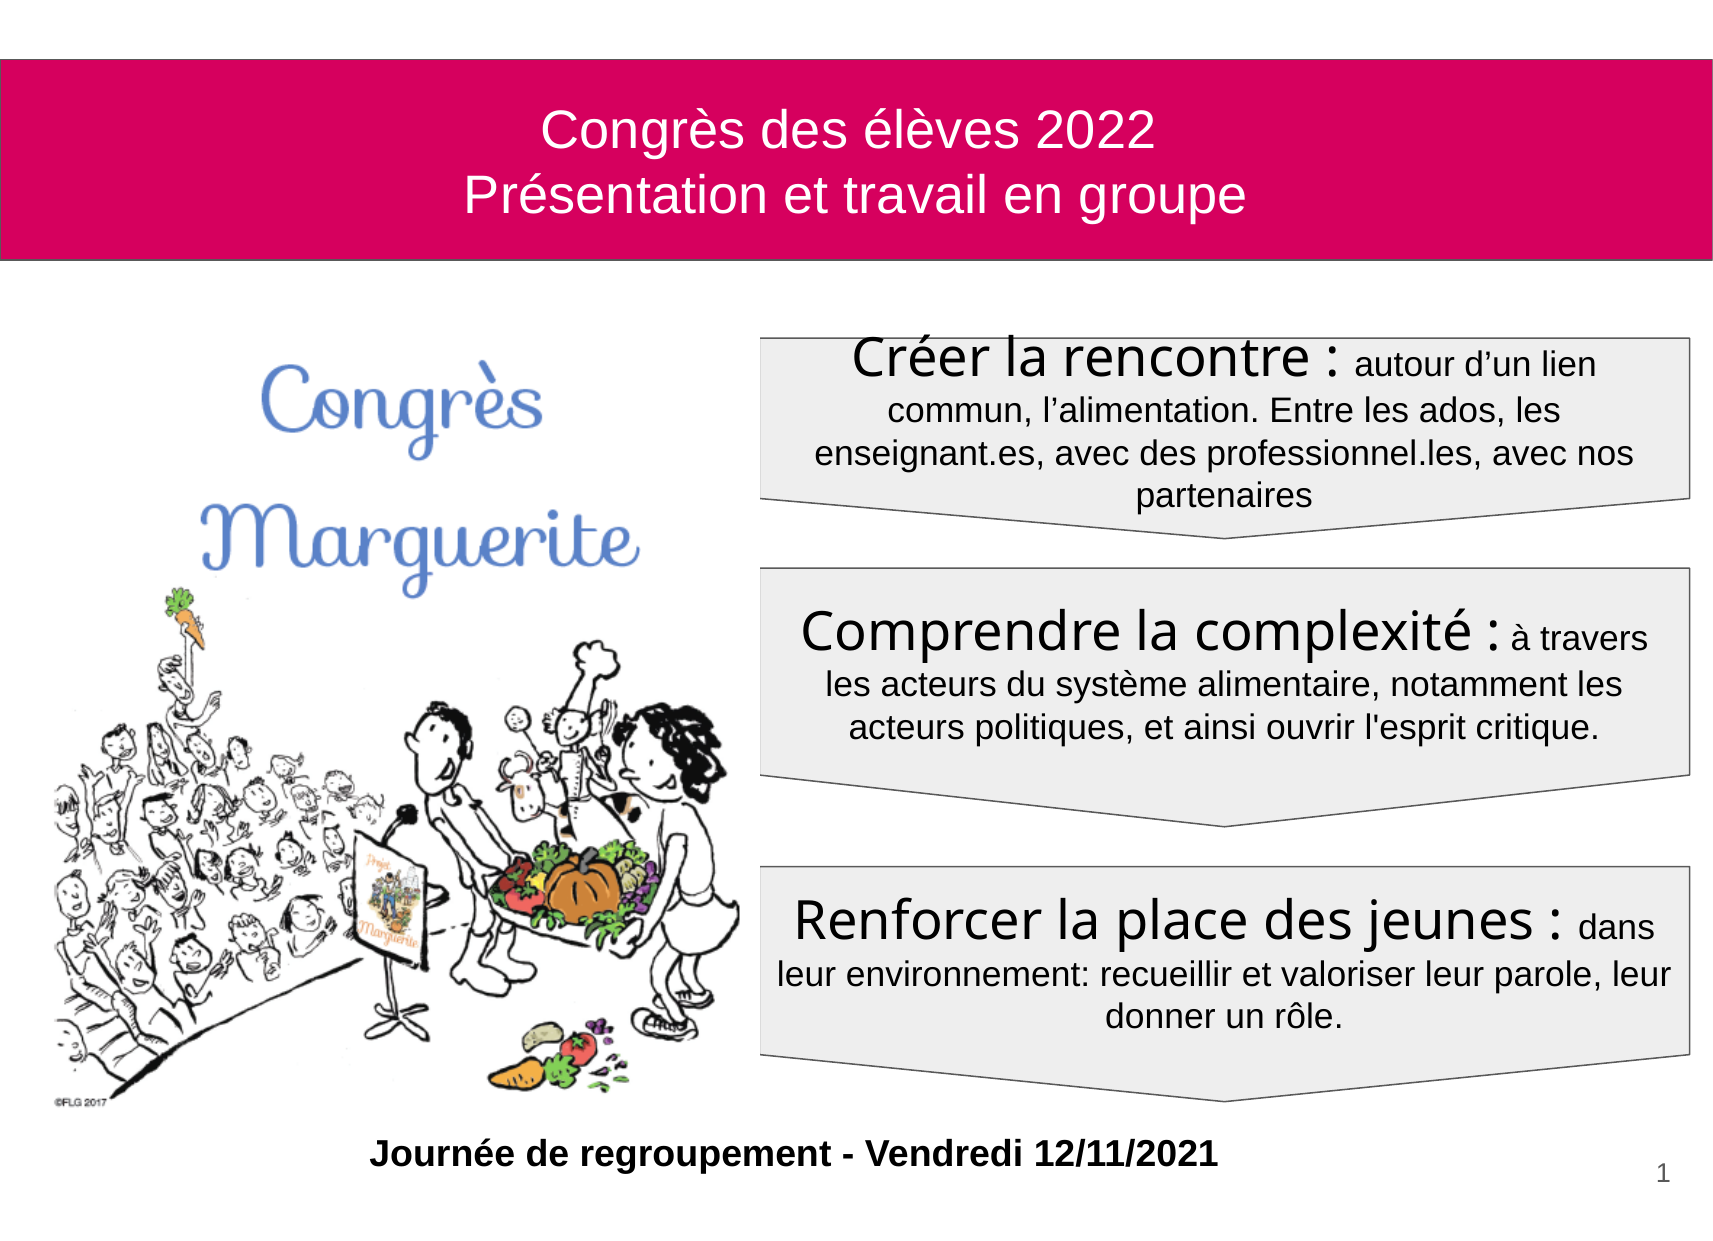

Congrès des élèves 2022
Présentation et travail en groupe
Créer la rencontre : autour d’un lien commun, l’alimentation. Entre les ados, les enseignant.es, avec des professionnel.les, avec nos partenaires
Comprendre la complexité : à travers les acteurs du système alimentaire, notamment les acteurs politiques, et ainsi ouvrir l'esprit critique.
Renforcer la place des jeunes : dans leur environnement: recueillir et valoriser leur parole, leur donner un rôle.
Journée de regroupement - Vendredi 12/11/2021
1